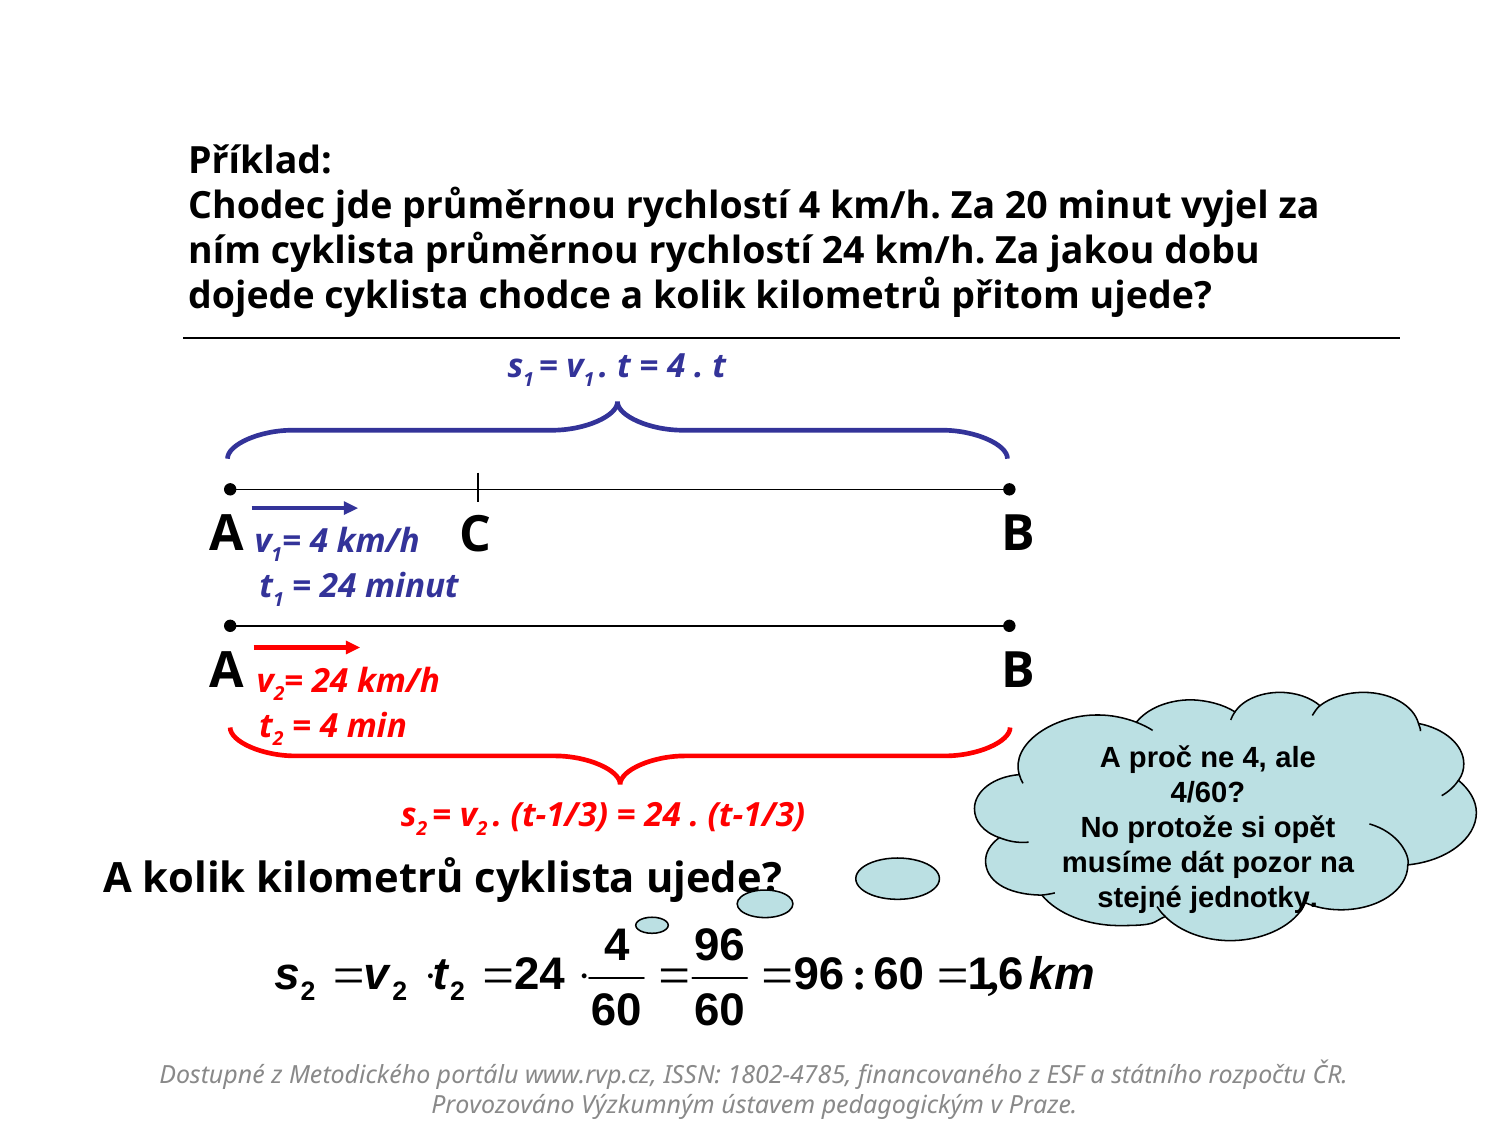

Příklad:
Chodec jde průměrnou rychlostí 4 km/h. Za 20 minut vyjel za ním cyklista průměrnou rychlostí 24 km/h. Za jakou dobu dojede cyklista chodce a kolik kilometrů přitom ujede?
s1 = v1 . t = 4 . t
A
B
C
v1= 4 km/h
t1 = 24 minut
A
B
v2= 24 km/h
t2 = 4 min
A proč ne 4, ale 4/60?
No protože si opět musíme dát pozor na stejné jednotky.
s2 = v2 . (t-1/3) = 24 . (t-1/3)
A kolik kilometrů cyklista ujede?